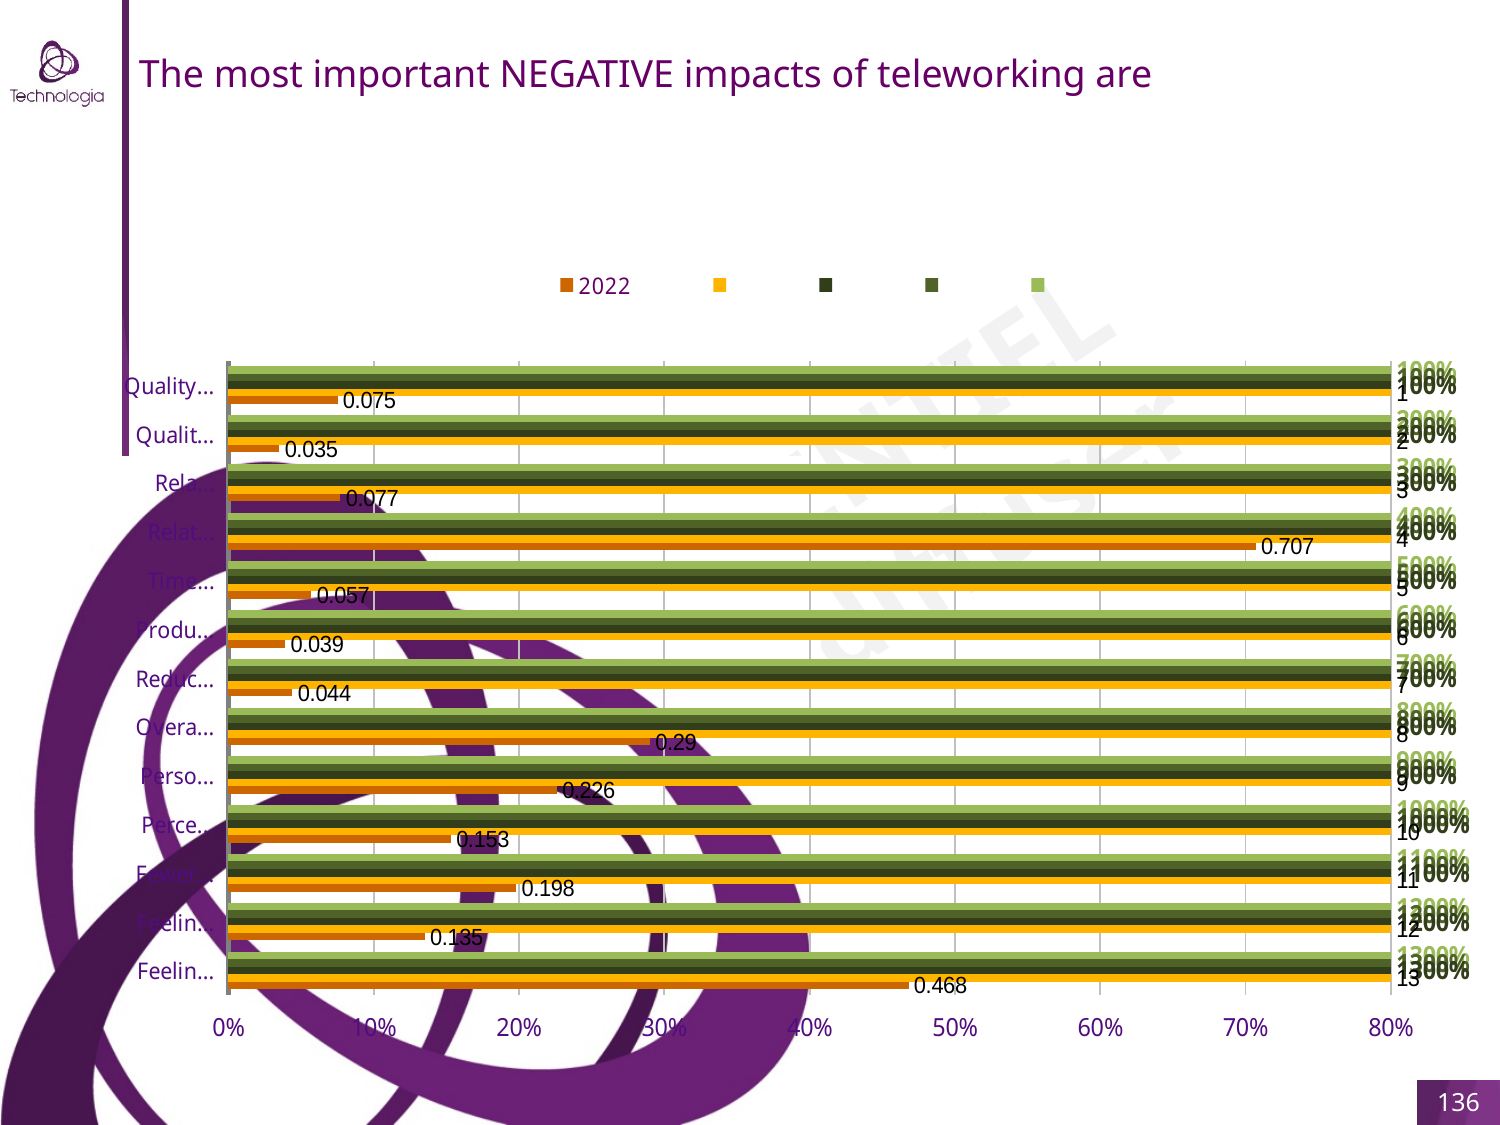

# The most important NEGATIVE impacts of teleworking are
[unsupported chart]